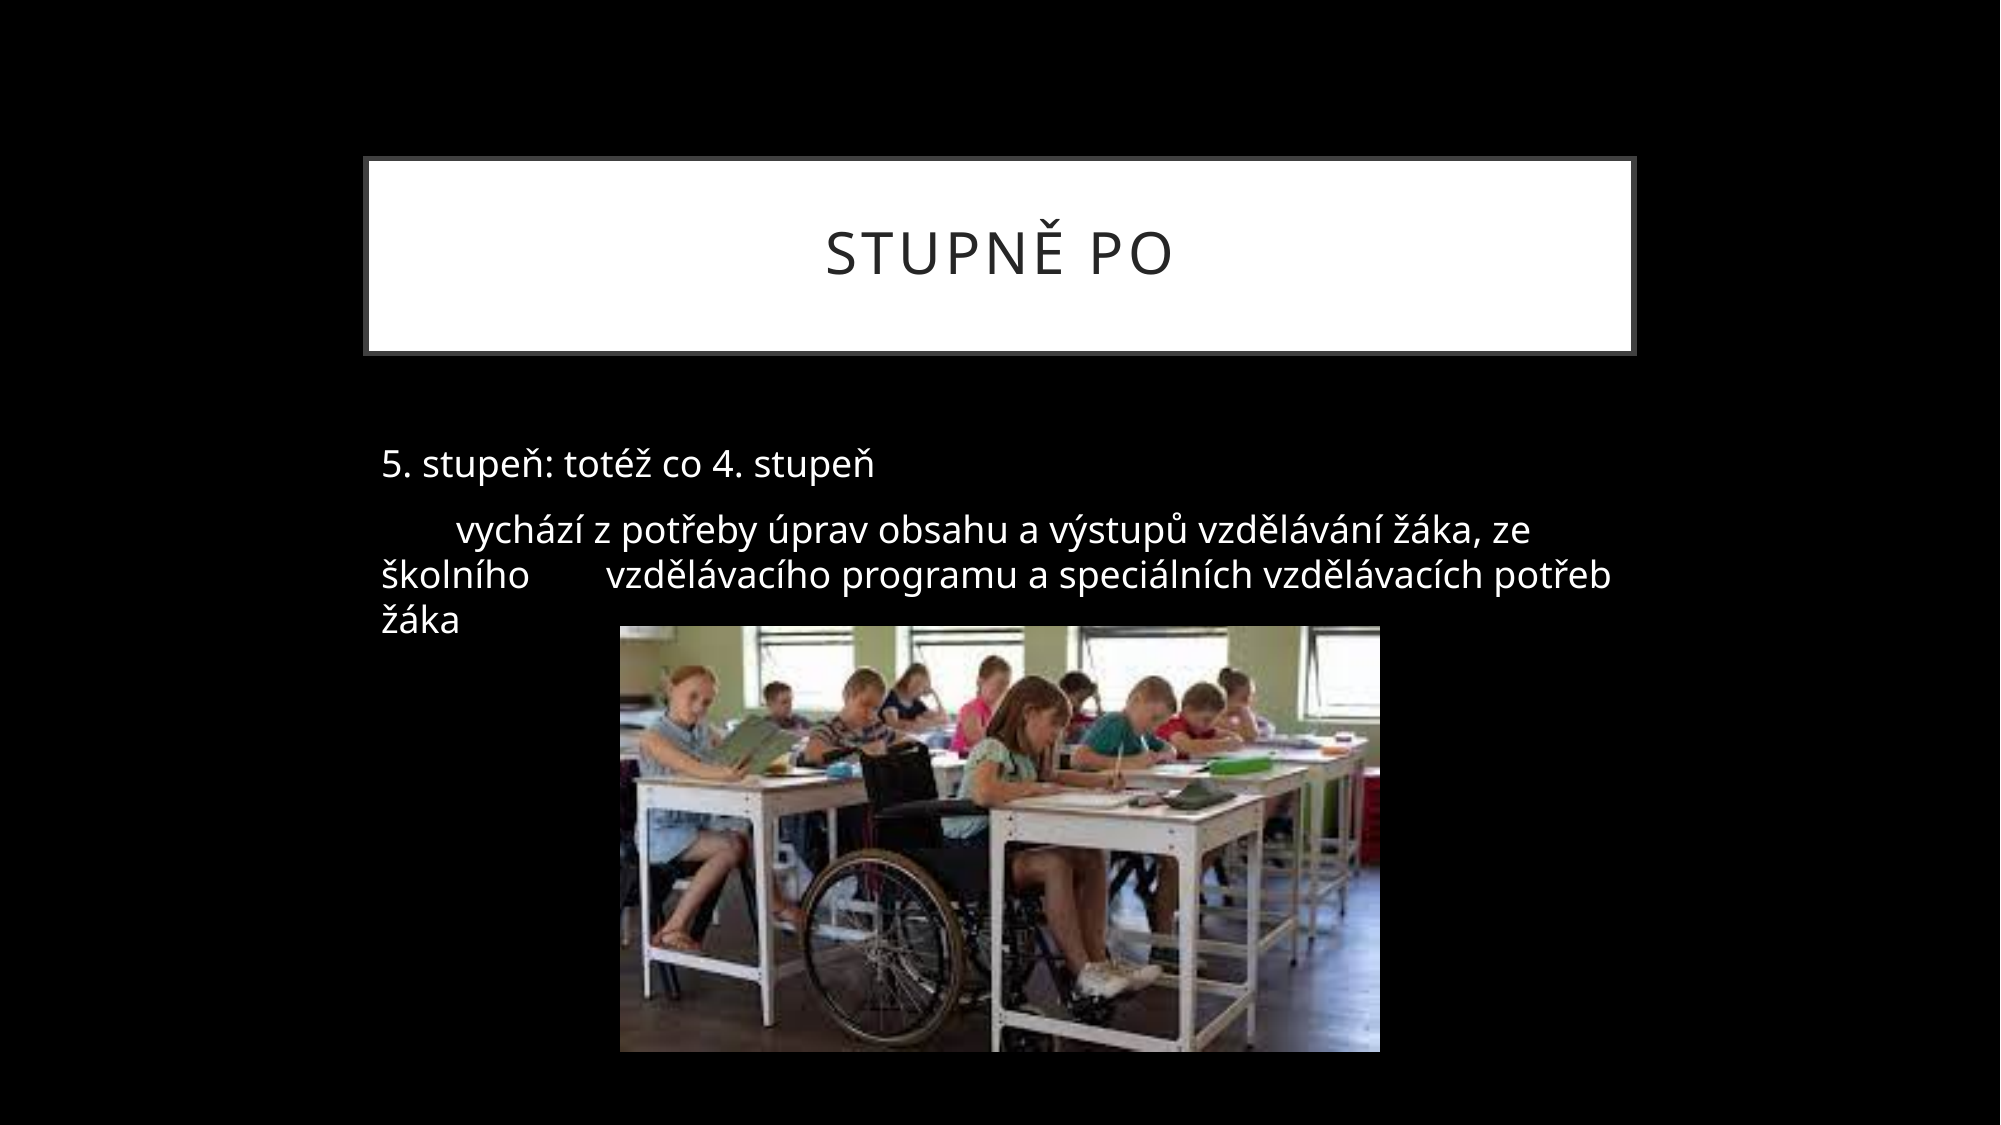

# Stupně po
5. stupeň: totéž co 4. stupeň
	vychází z potřeby úprav obsahu a výstupů vzdělávání žáka, ze školního 	vzdělávacího programu a speciálních vzdělávacích potřeb žáka